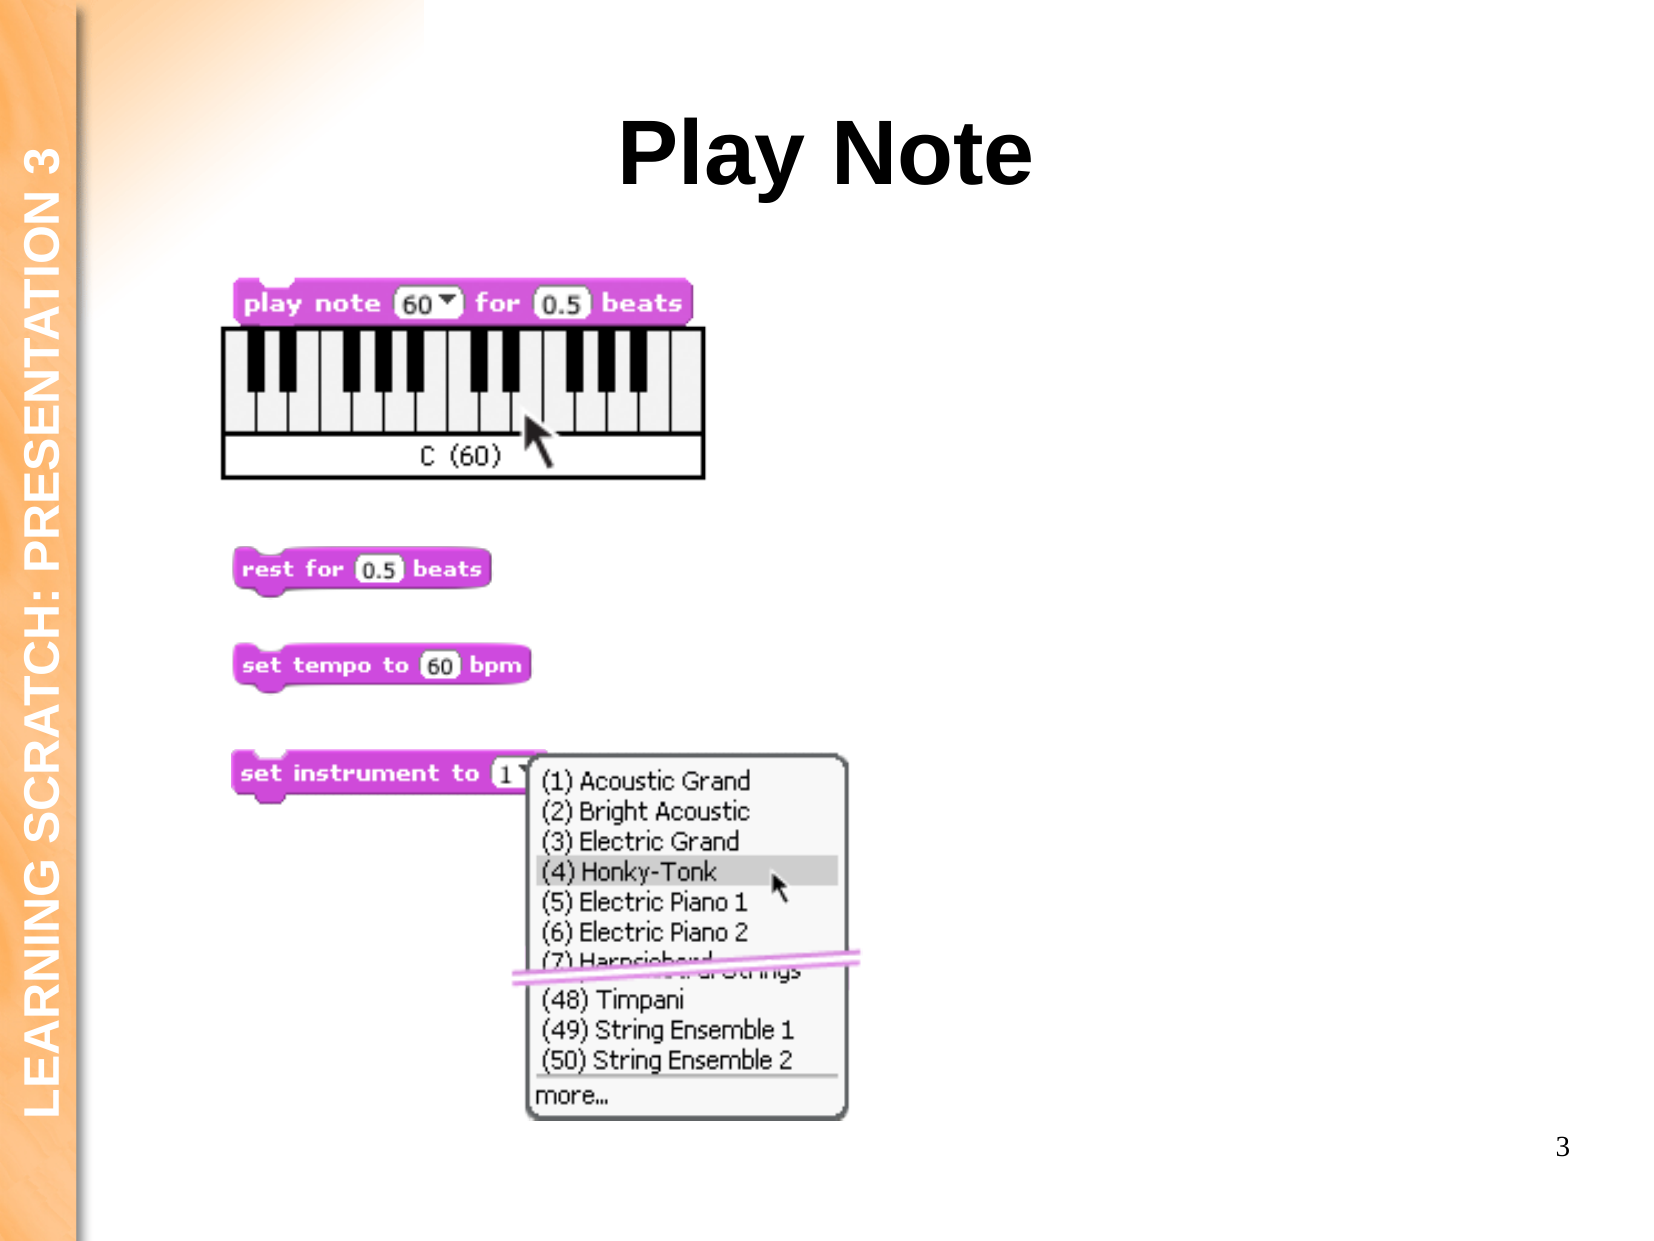

PRESENTATION 1: GETTING STARTED
# Play Note
3